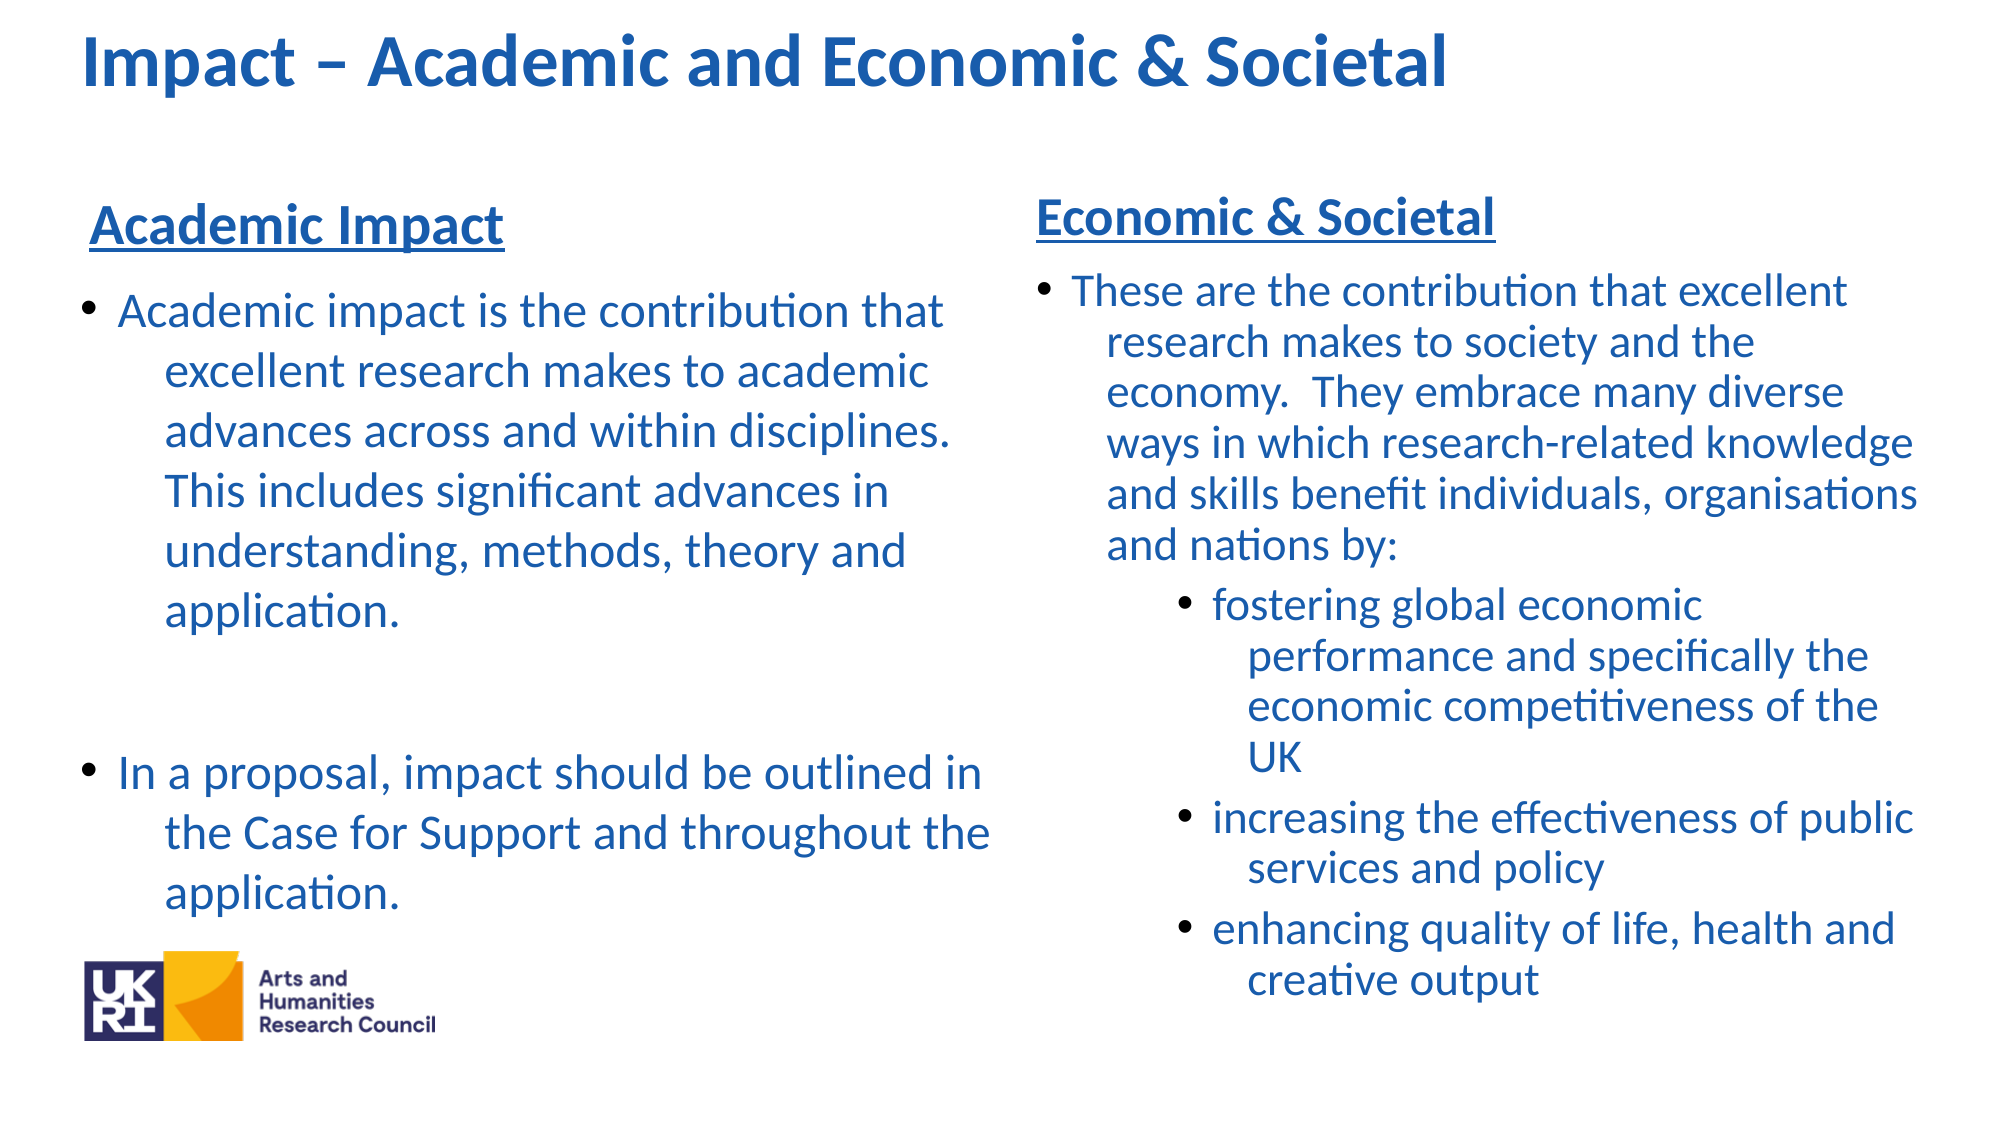

Impact – Academic and Economic & Societal
Academic Impact
Academic impact is the contribution that excellent research makes to academic advances across and within disciplines. This includes significant advances in understanding, methods, theory and application.
In a proposal, impact should be outlined in the Case for Support and throughout the application.
Economic & Societal
These are the contribution that excellent research makes to society and the economy. They embrace many diverse ways in which research-related knowledge and skills benefit individuals, organisations and nations by:
fostering global economic performance and specifically the economic competitiveness of the UK
increasing the effectiveness of public services and policy
enhancing quality of life, health and creative output